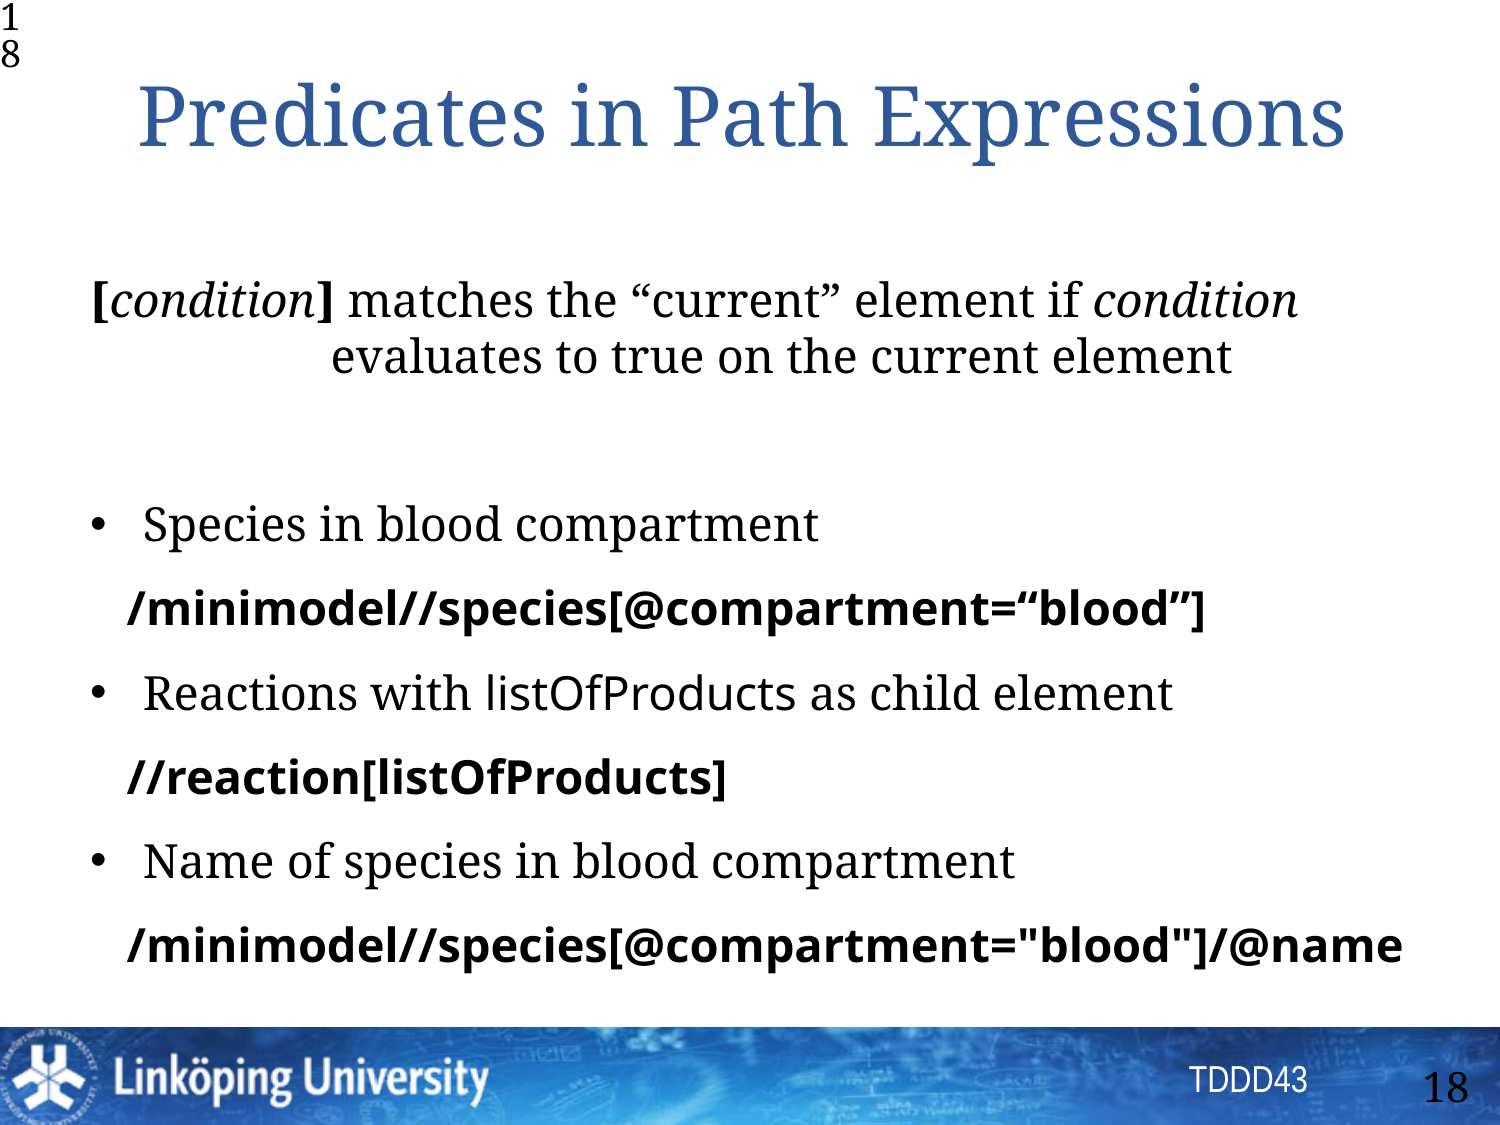

# Predicates in Path Expressions
[condition] matches the “current” element if condition
	 evaluates to true on the current element
Species in blood compartment
 /minimodel//species[@compartment=“blood”]
Reactions with listOfProducts as child element
 //reaction[listOfProducts]
Name of species in blood compartment
 /minimodel//species[@compartment="blood"]/@name